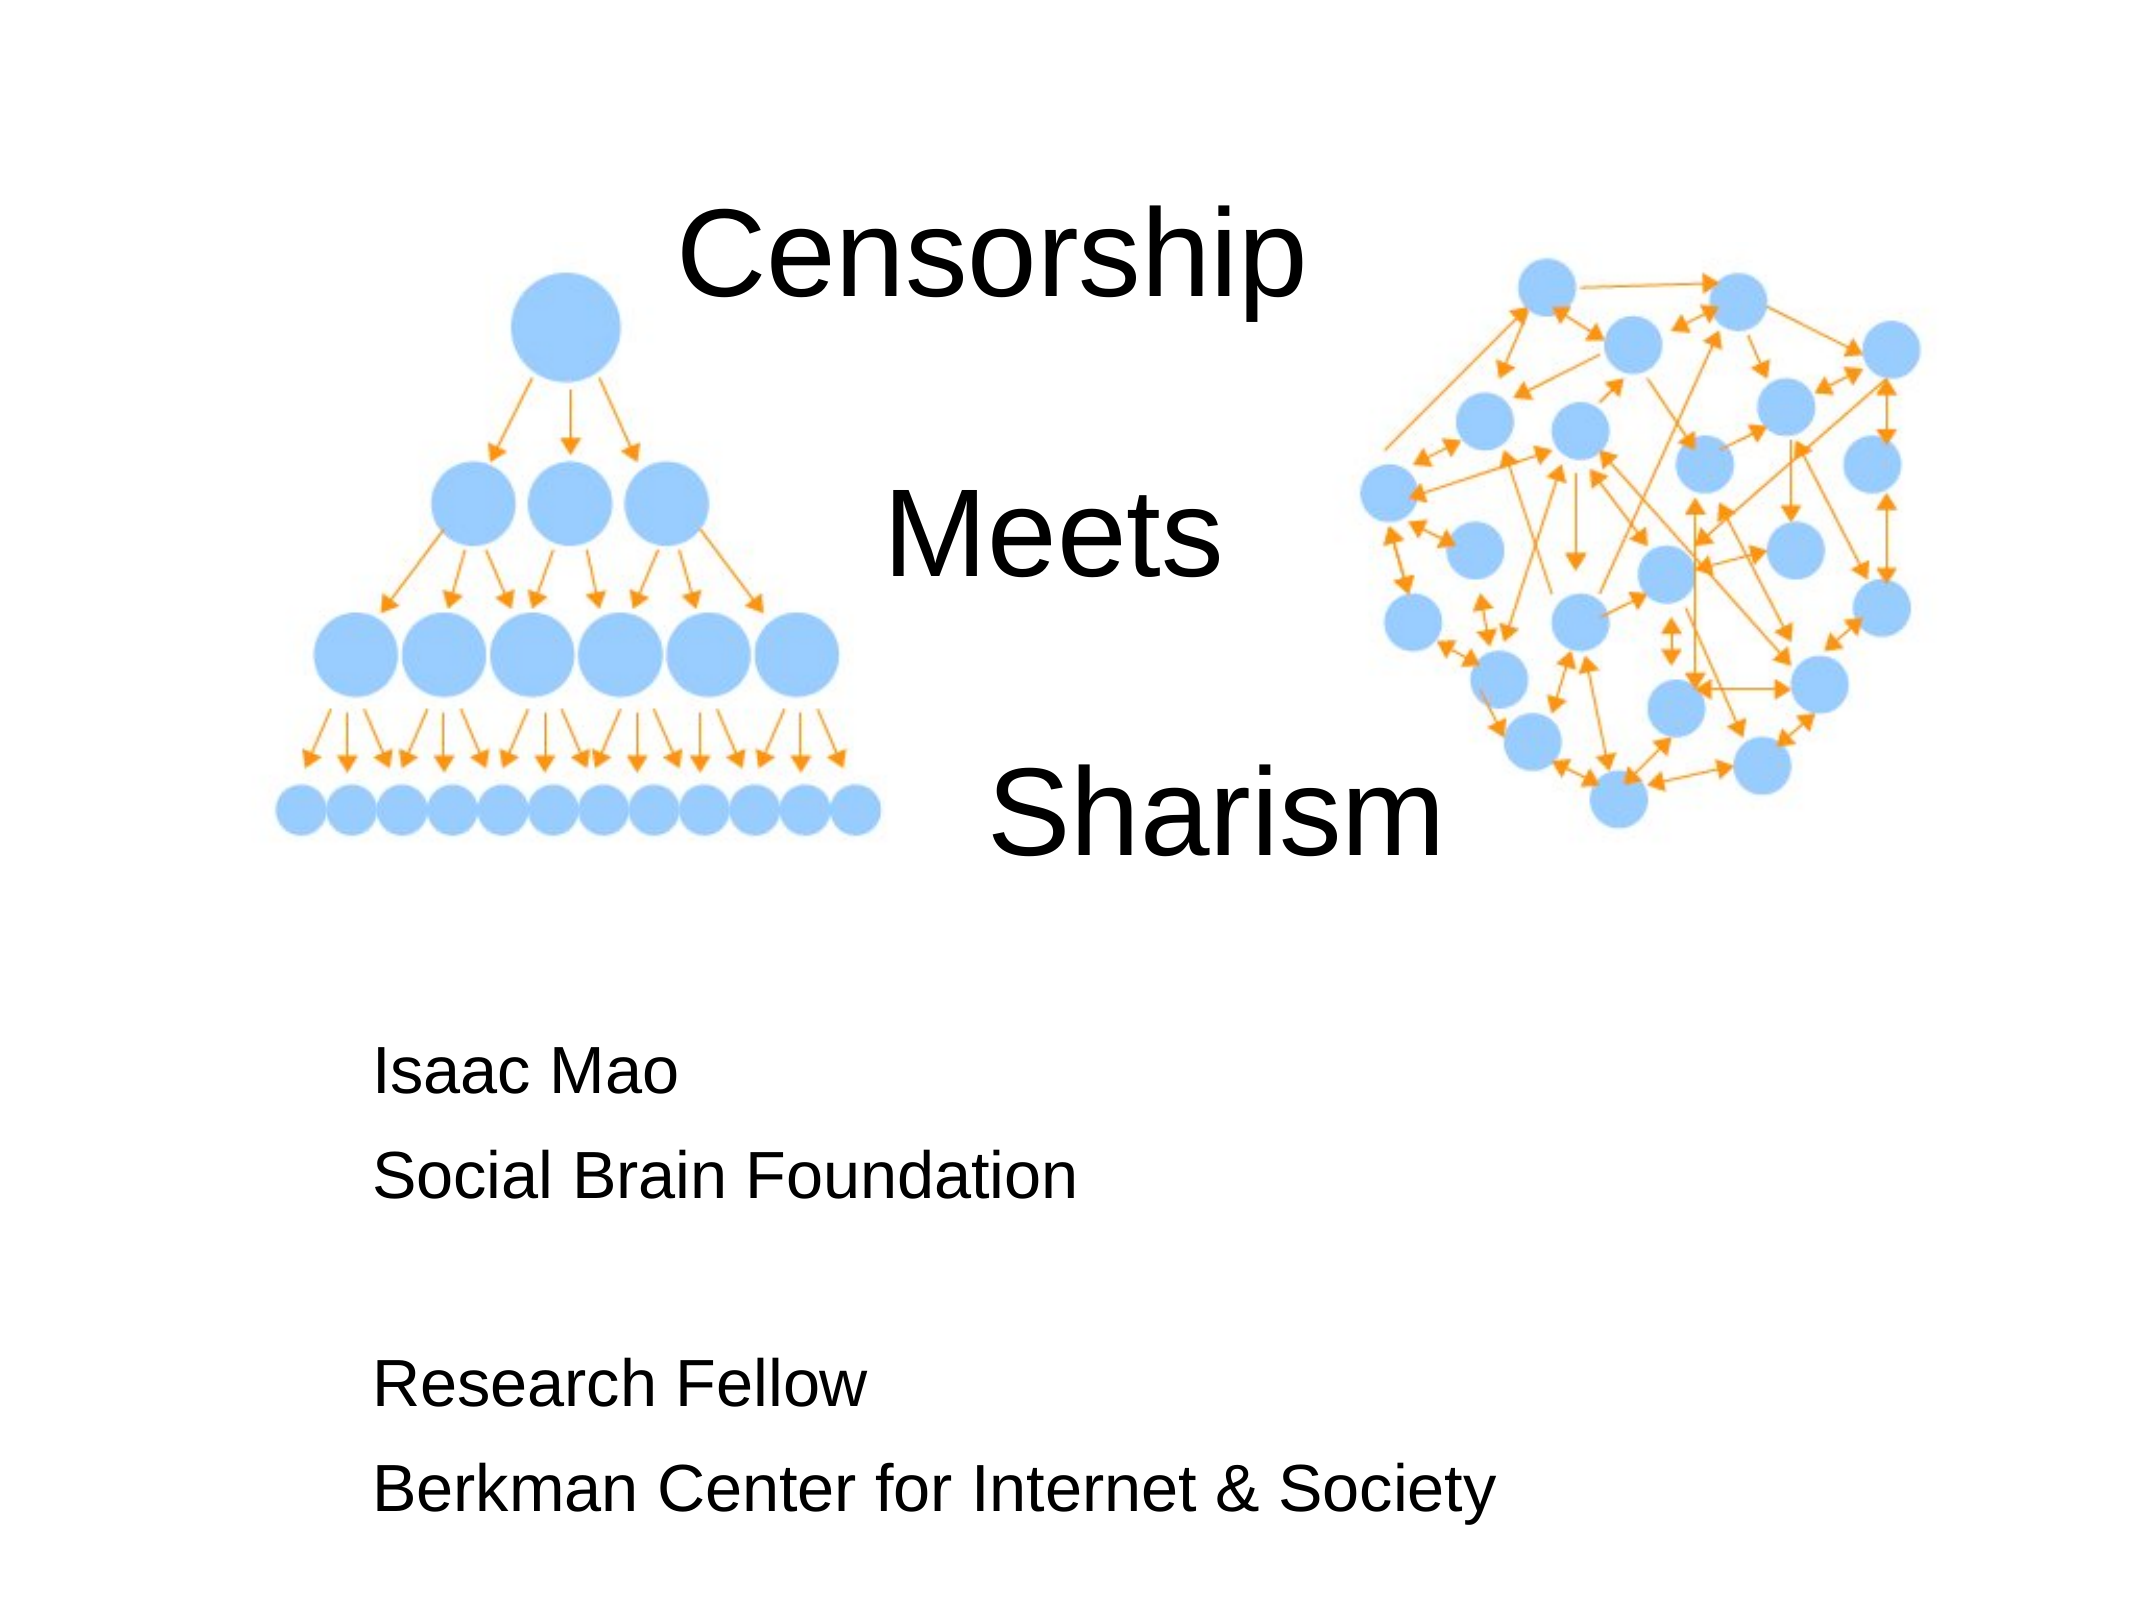

Censorship
 Meets
 Sharism
# Isaac Mao
Social Brain Foundation
Research Fellow
Berkman Center for Internet & Society